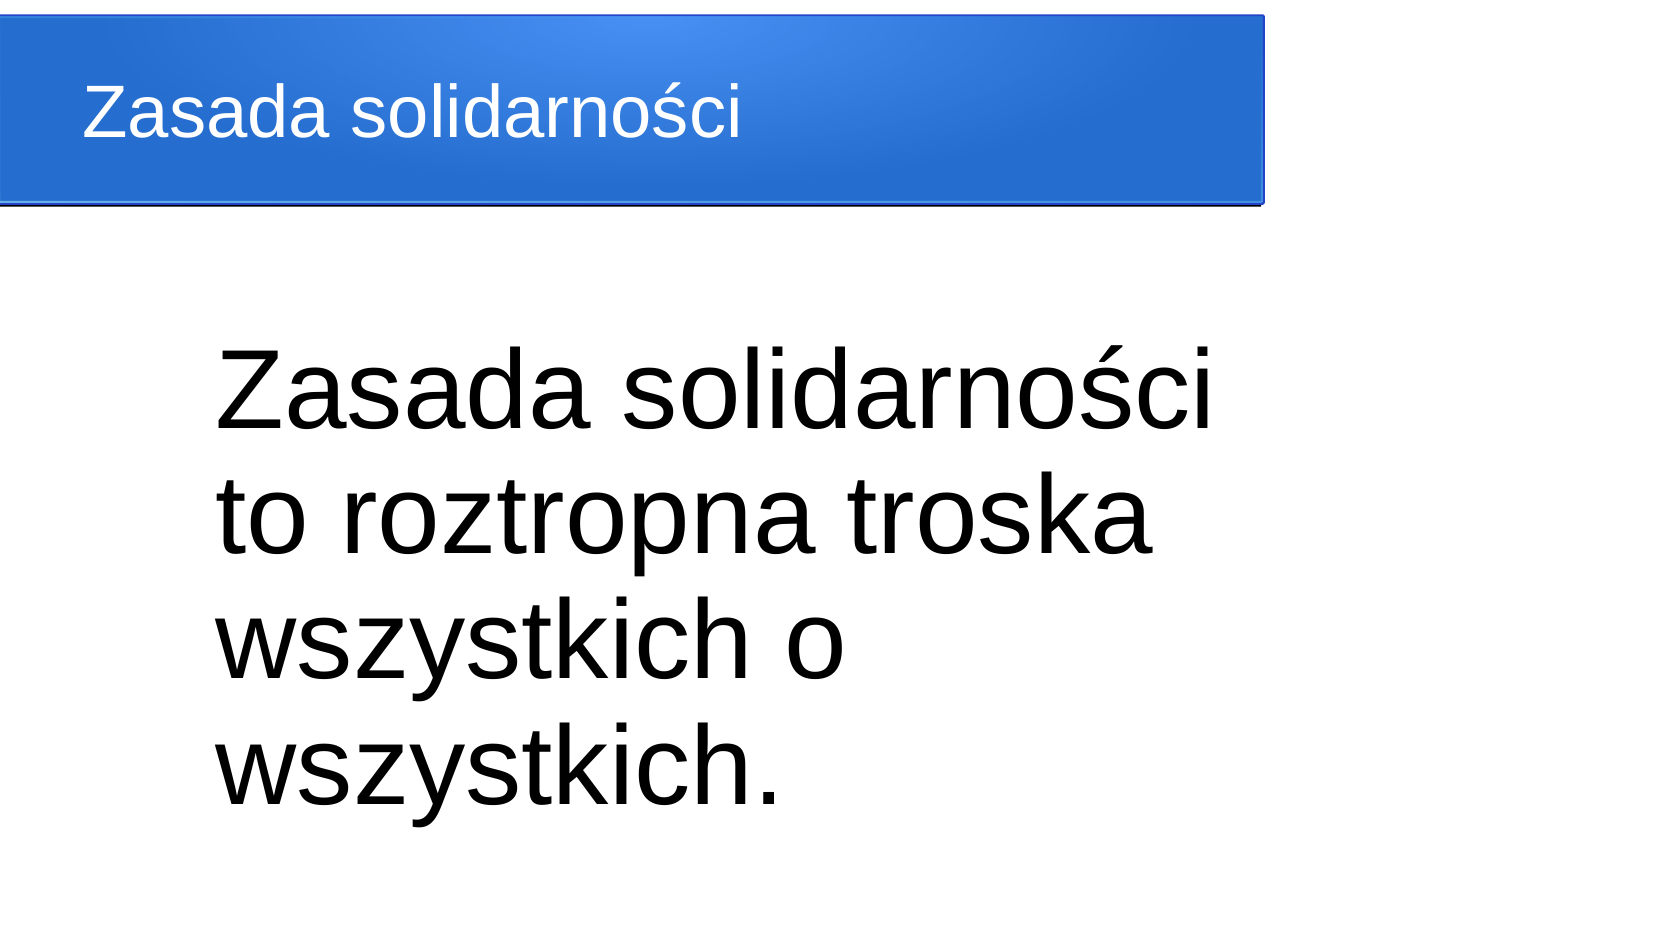

# Zasada solidarności
Zasada solidarności
to roztropna troska wszystkich o wszystkich.